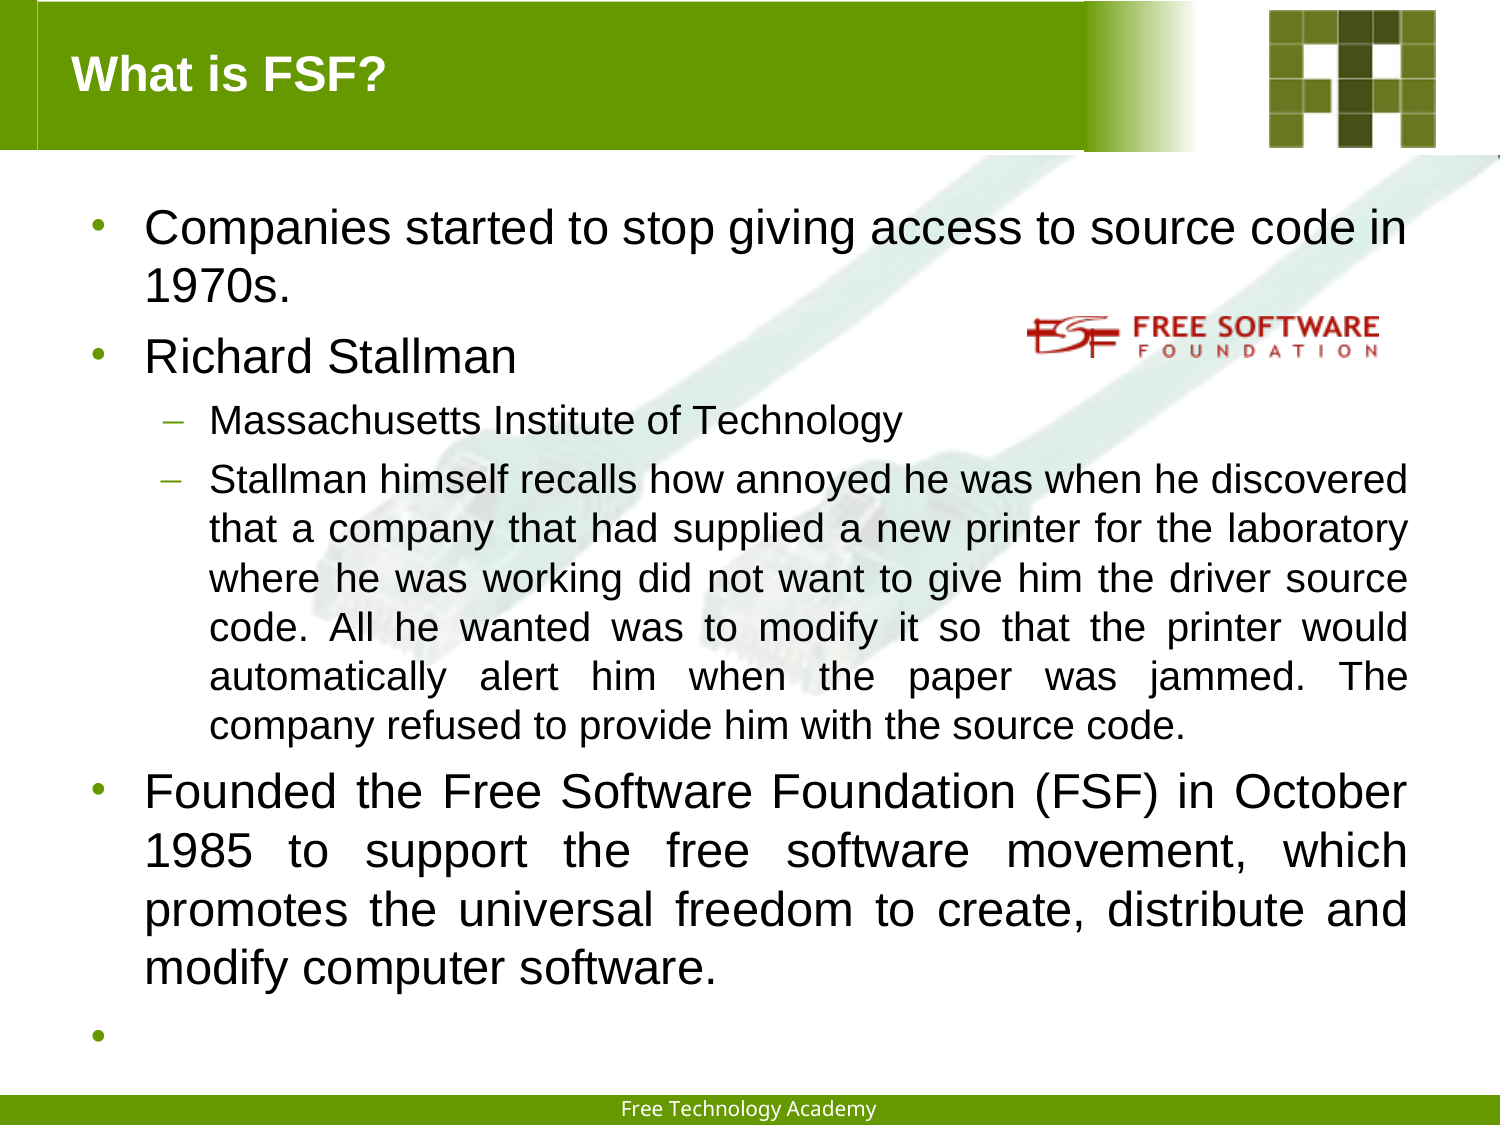

# What is FSF?
Companies started to stop giving access to source code in 1970s.
Richard Stallman
Massachusetts Institute of Technology
Stallman himself recalls how annoyed he was when he discovered that a company that had supplied a new printer for the laboratory where he was working did not want to give him the driver source code. All he wanted was to modify it so that the printer would automatically alert him when the paper was jammed. The company refused to provide him with the source code.
Founded the Free Software Foundation (FSF) in October 1985 to support the free software movement, which promotes the universal freedom to create, distribute and modify computer software.